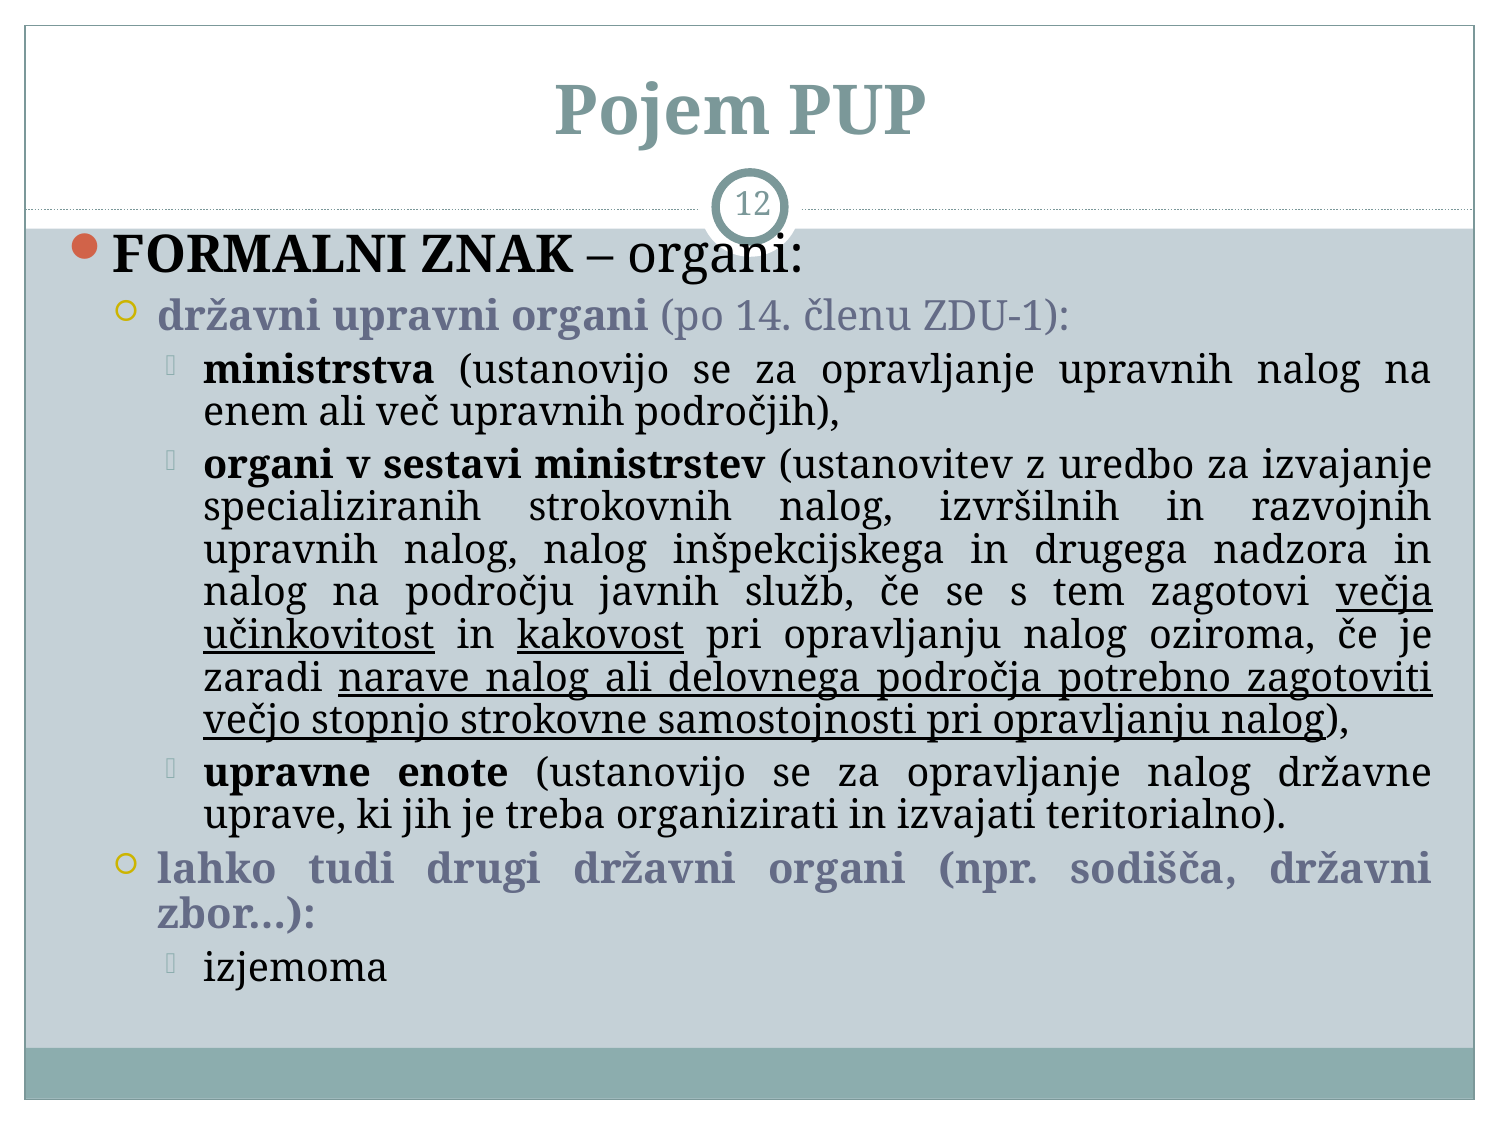

# Pojem PUP
FORMALNI ZNAK – organi:
državni upravni organi (po 14. členu ZDU-1):
ministrstva (ustanovijo se za opravljanje upravnih nalog na enem ali več upravnih področjih),
organi v sestavi ministrstev (ustanovitev z uredbo za izvajanje specializiranih strokovnih nalog, izvršilnih in razvojnih upravnih nalog, nalog inšpekcijskega in drugega nadzora in nalog na področju javnih služb, če se s tem zagotovi večja učinkovitost in kakovost pri opravljanju nalog oziroma, če je zaradi narave nalog ali delovnega področja potrebno zagotoviti večjo stopnjo strokovne samostojnosti pri opravljanju nalog),
upravne enote (ustanovijo se za opravljanje nalog državne uprave, ki jih je treba organizirati in izvajati teritorialno).
lahko tudi drugi državni organi (npr. sodišča, državni zbor…):
izjemoma